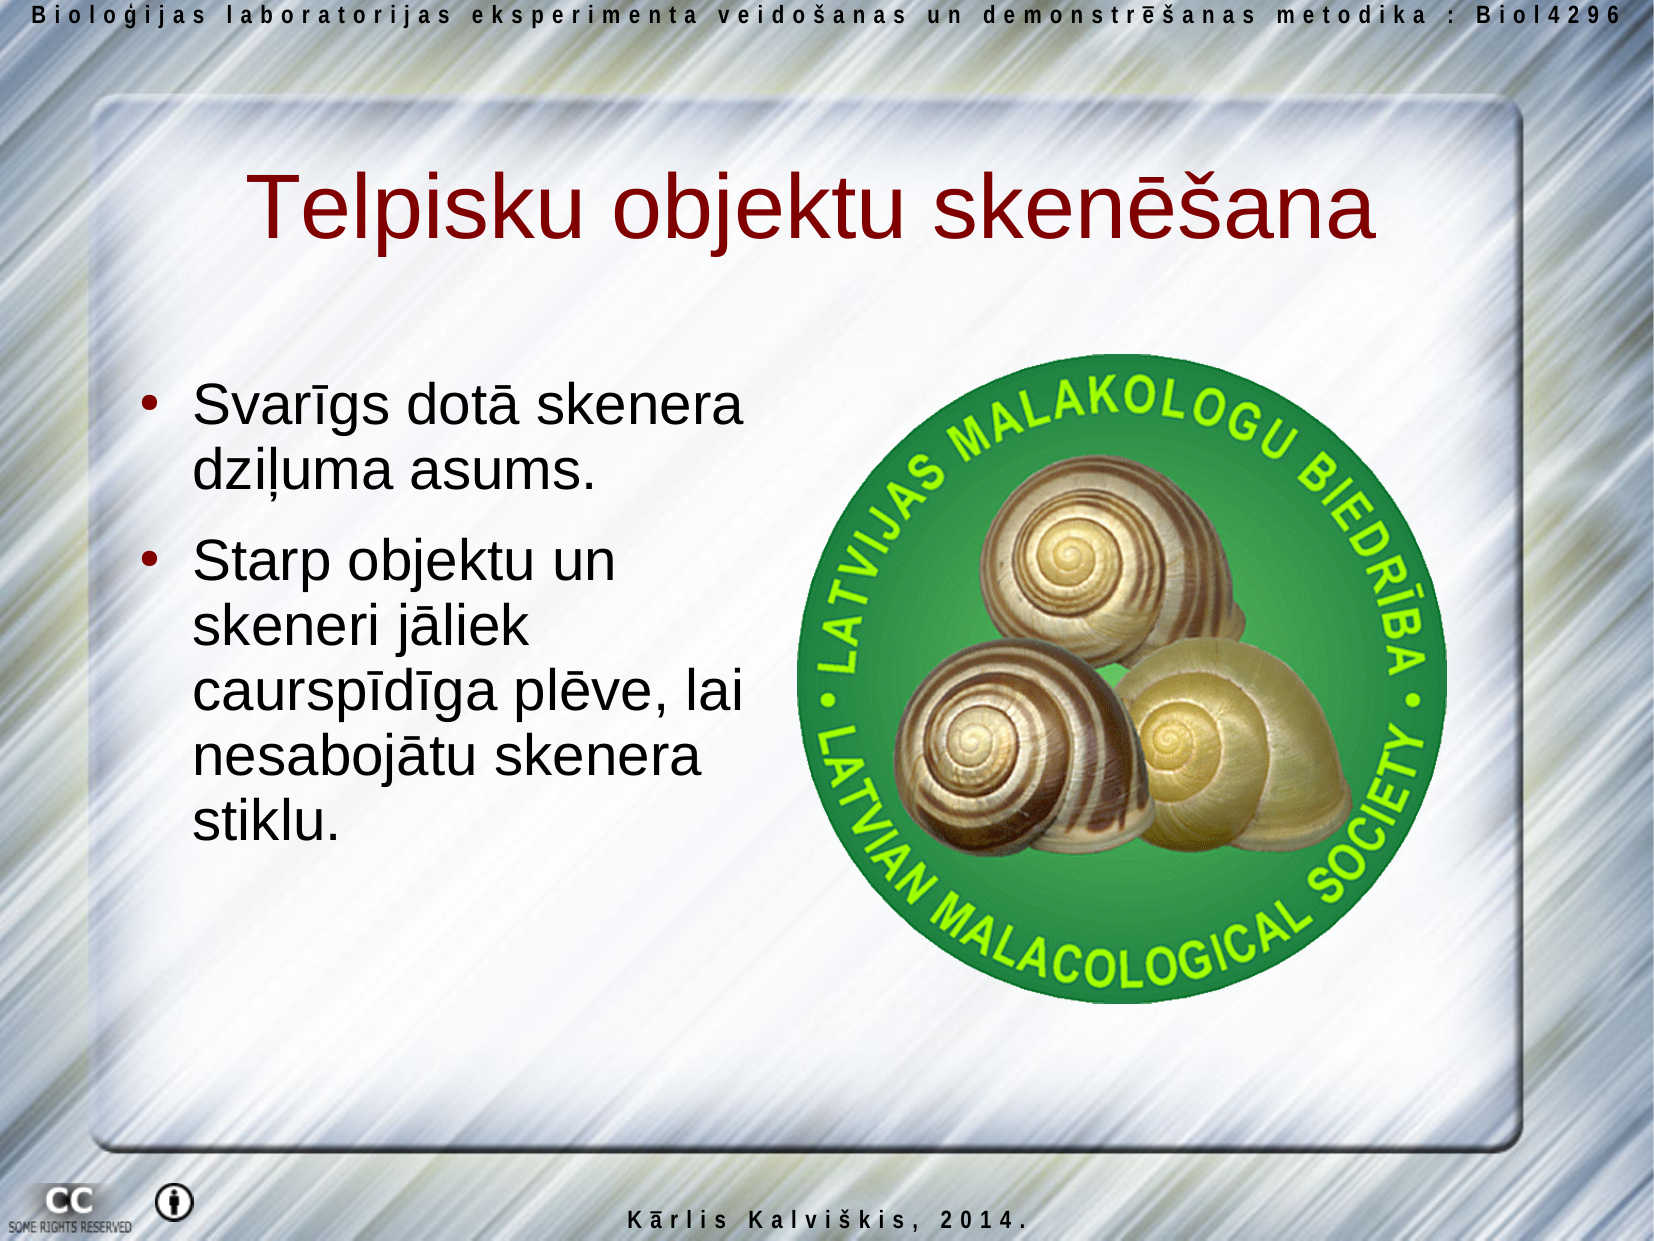

# Telpisku objektu skenēšana
Svarīgs dotā skenera dziļuma asums.
Starp objektu un skeneri jāliek caurspīdīga plēve, lai nesabojātu skenera stiklu.